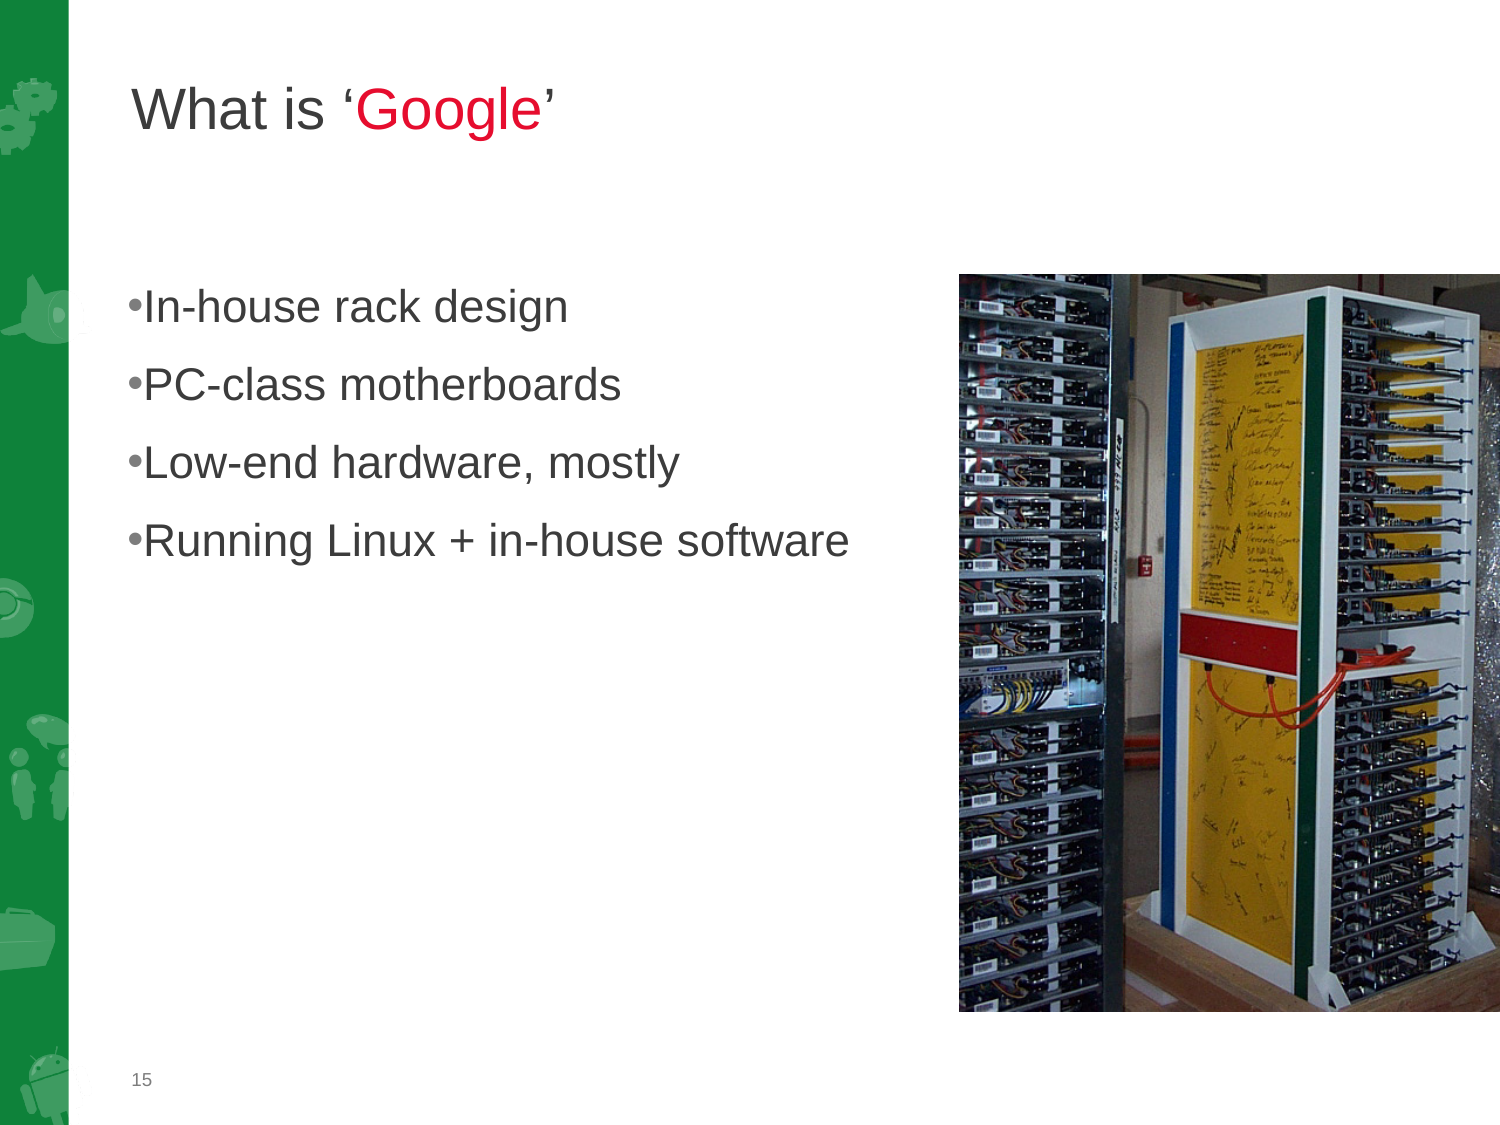

What is ‘Google’
In-house rack design
PC-class motherboards
Low-end hardware, mostly
Running Linux + in-house software